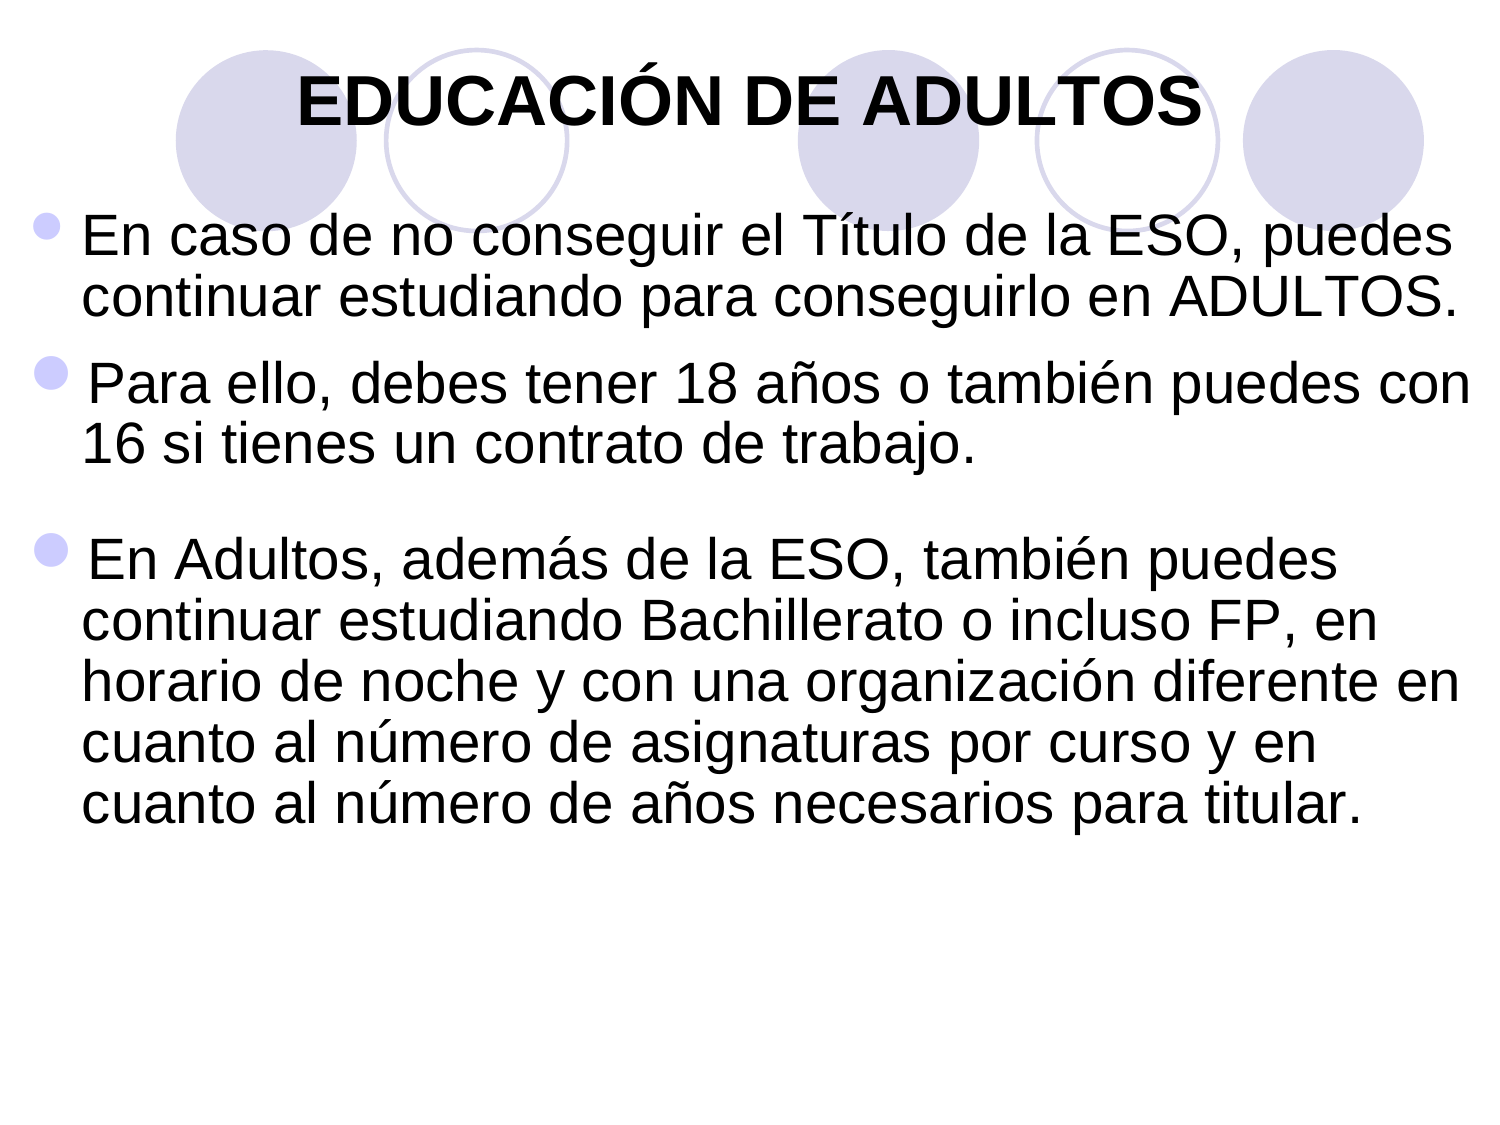

EDUCACIÓN DE ADULTOS
En caso de no conseguir el Título de la ESO, puedes continuar estudiando para conseguirlo en ADULTOS.
Para ello, debes tener 18 años o también puedes con 16 si tienes un contrato de trabajo.
En Adultos, además de la ESO, también puedes continuar estudiando Bachillerato o incluso FP, en horario de noche y con una organización diferente en cuanto al número de asignaturas por curso y en cuanto al número de años necesarios para titular.